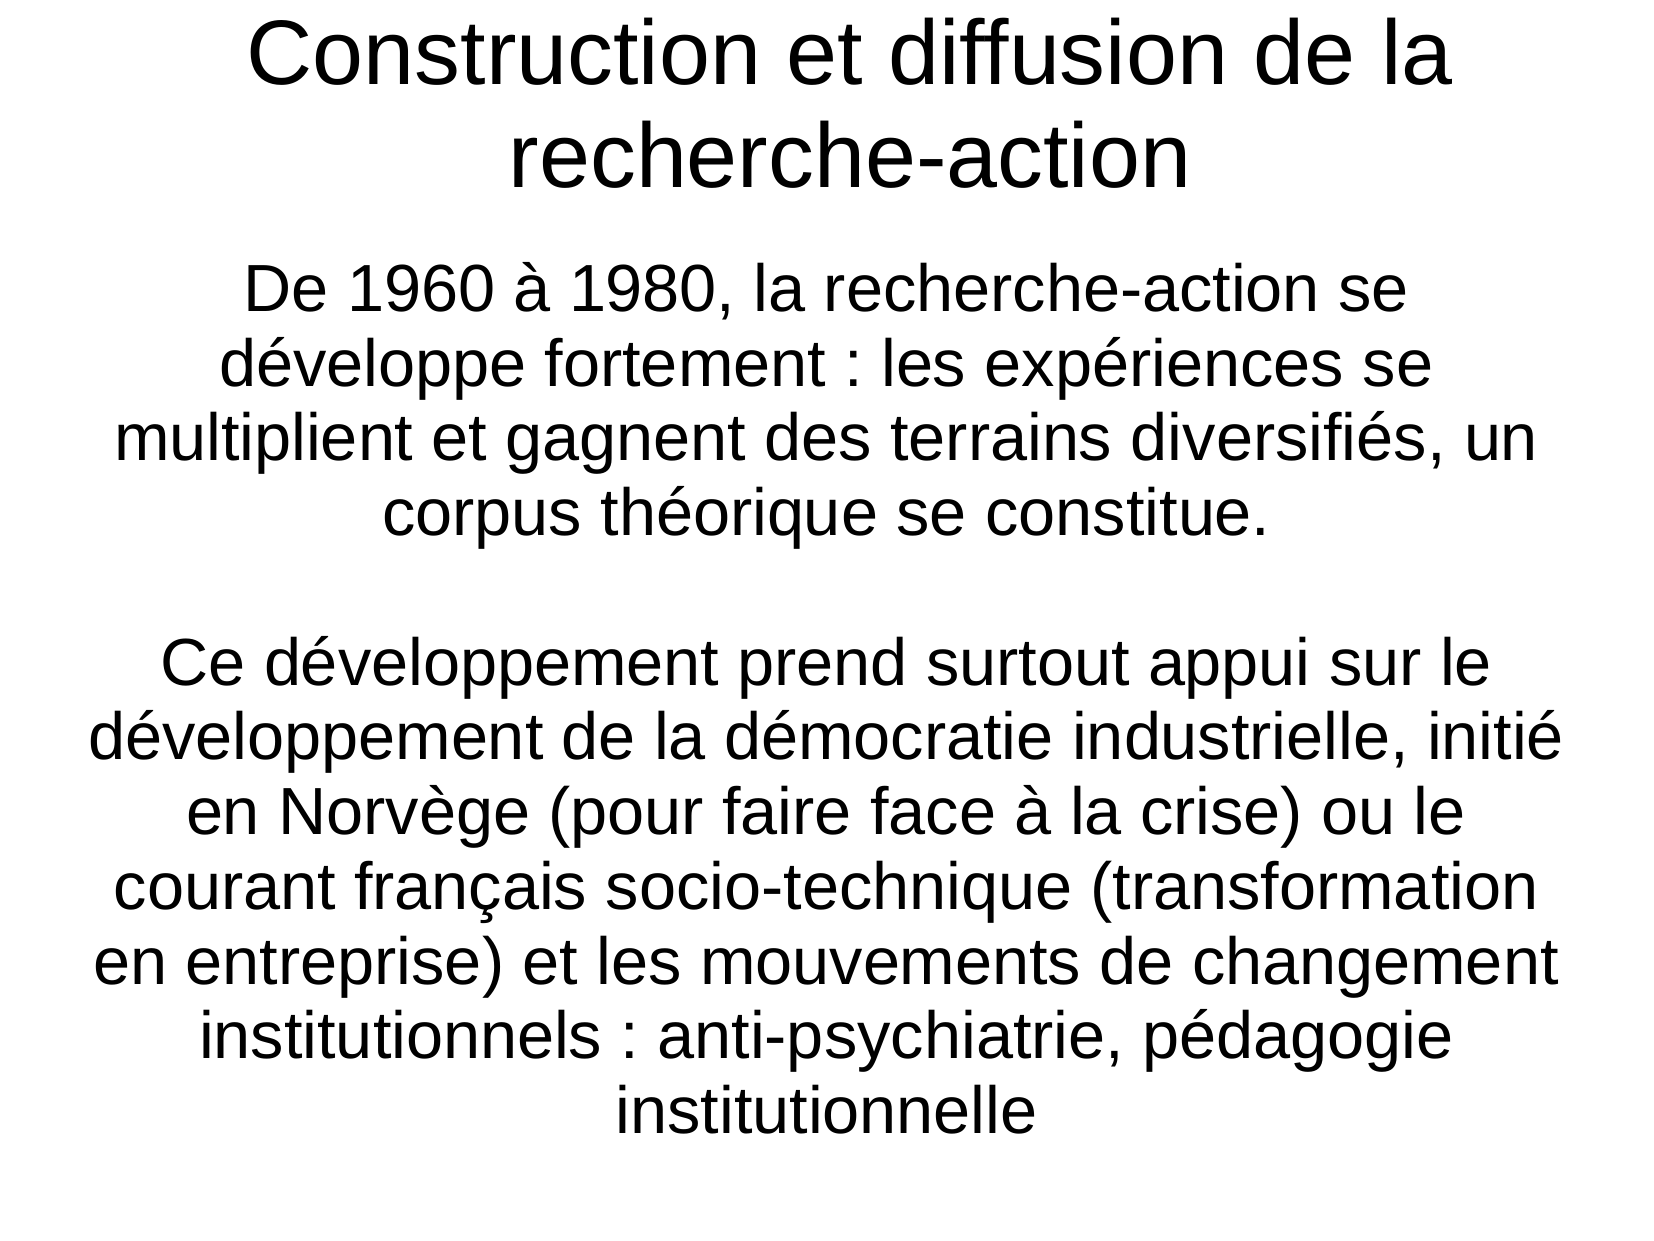

# Construction et diffusion de la recherche-action
De 1960 à 1980, la recherche-action se développe fortement : les expériences se multiplient et gagnent des terrains diversifiés, un corpus théorique se constitue.
Ce développement prend surtout appui sur le développement de la démocratie industrielle, initié en Norvège (pour faire face à la crise) ou le courant français socio-technique (transformation en entreprise) et les mouvements de changement institutionnels : anti-psychiatrie, pédagogie institutionnelle